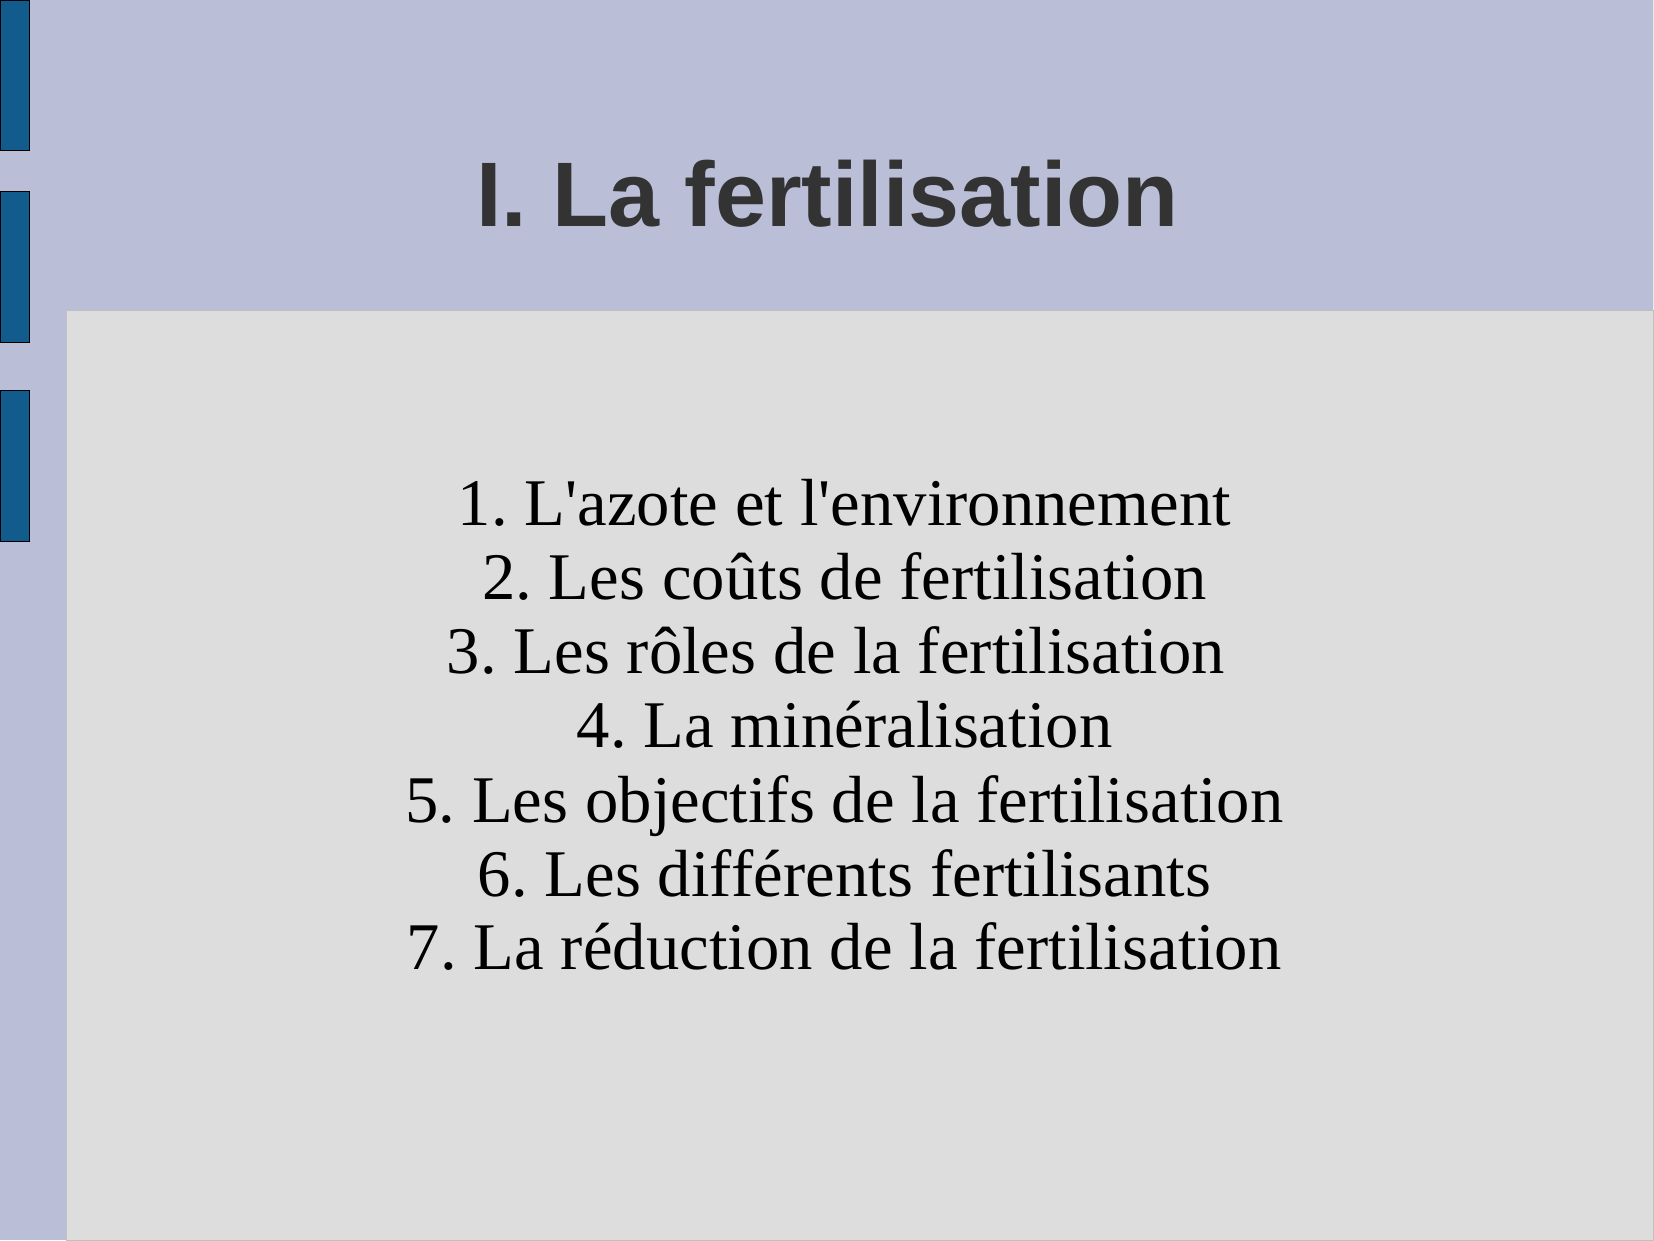

# I. La fertilisation
1. L'azote et l'environnement
2. Les coûts de fertilisation
3. Les rôles de la fertilisation
4. La minéralisation
5. Les objectifs de la fertilisation
6. Les différents fertilisants
7. La réduction de la fertilisation